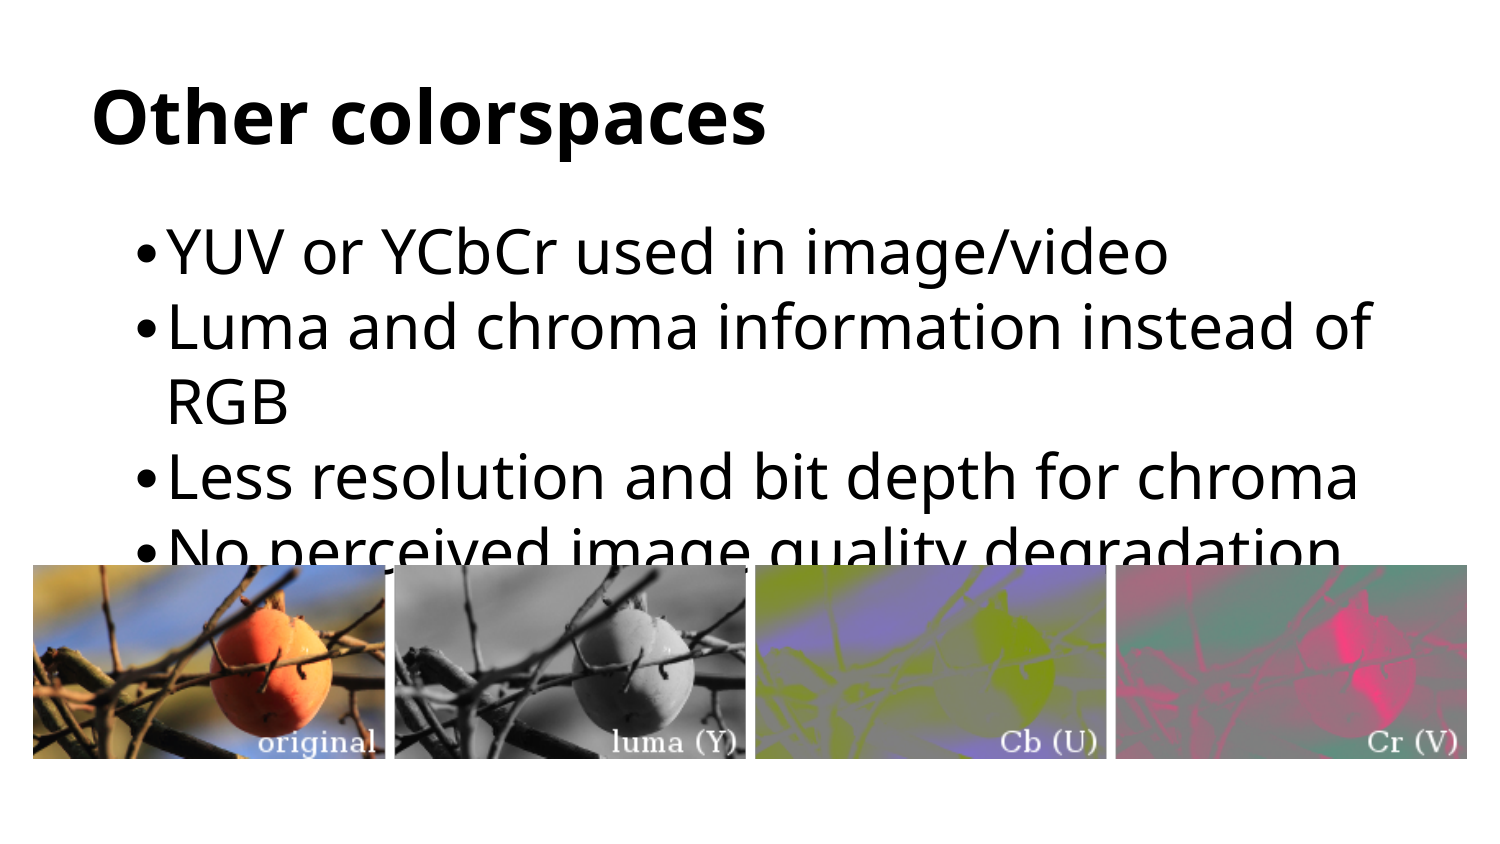

# Other colorspaces
YUV or YCbCr used in image/video
Luma and chroma information instead of RGB
Less resolution and bit depth for chroma
No perceived image quality degradation